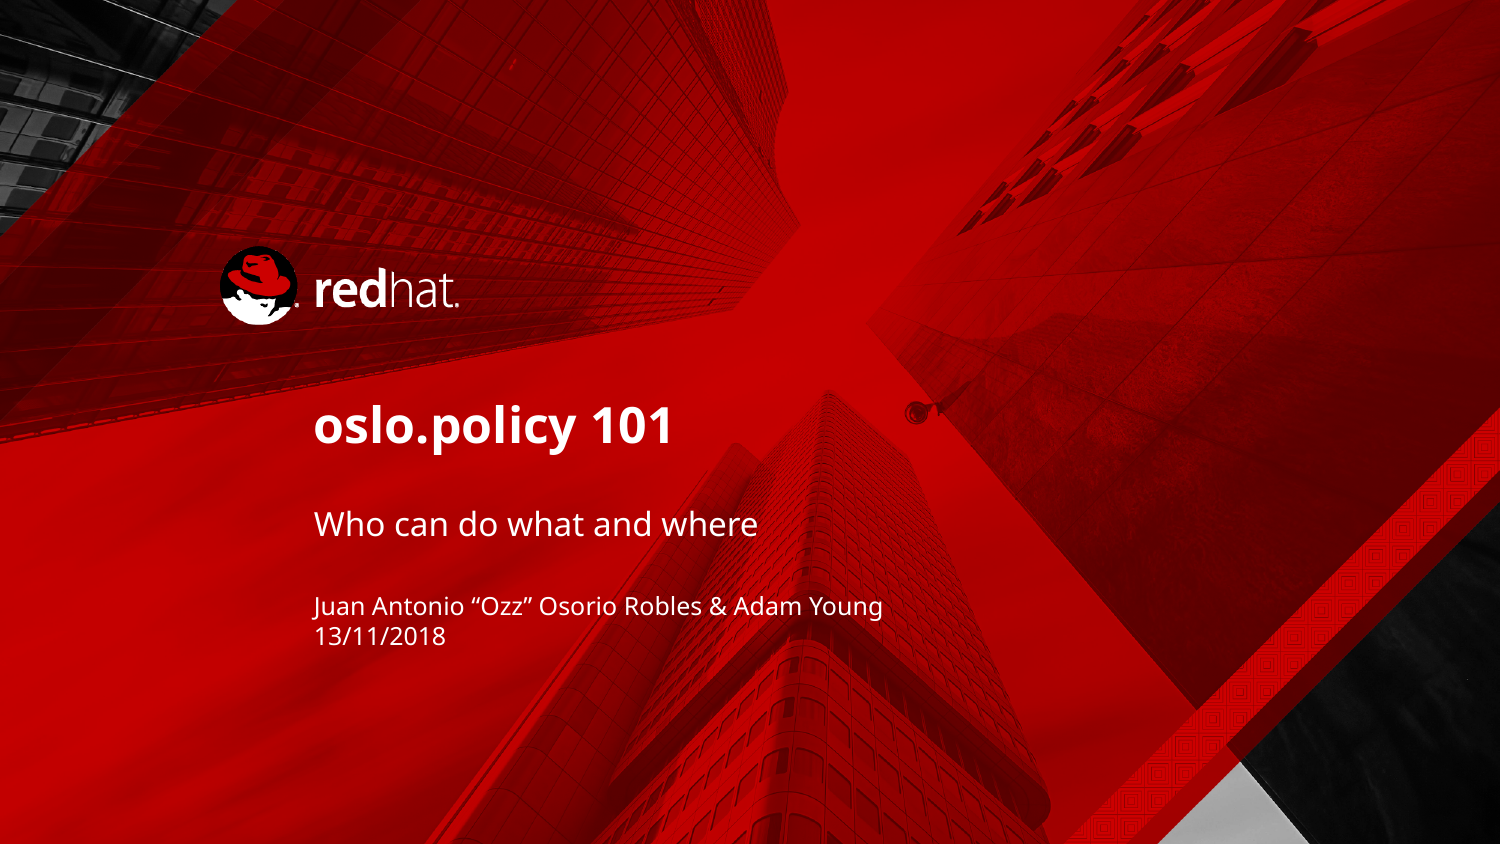

# oslo.policy 101
Who can do what and where
Juan Antonio “Ozz” Osorio Robles & Adam Young
13/11/2018